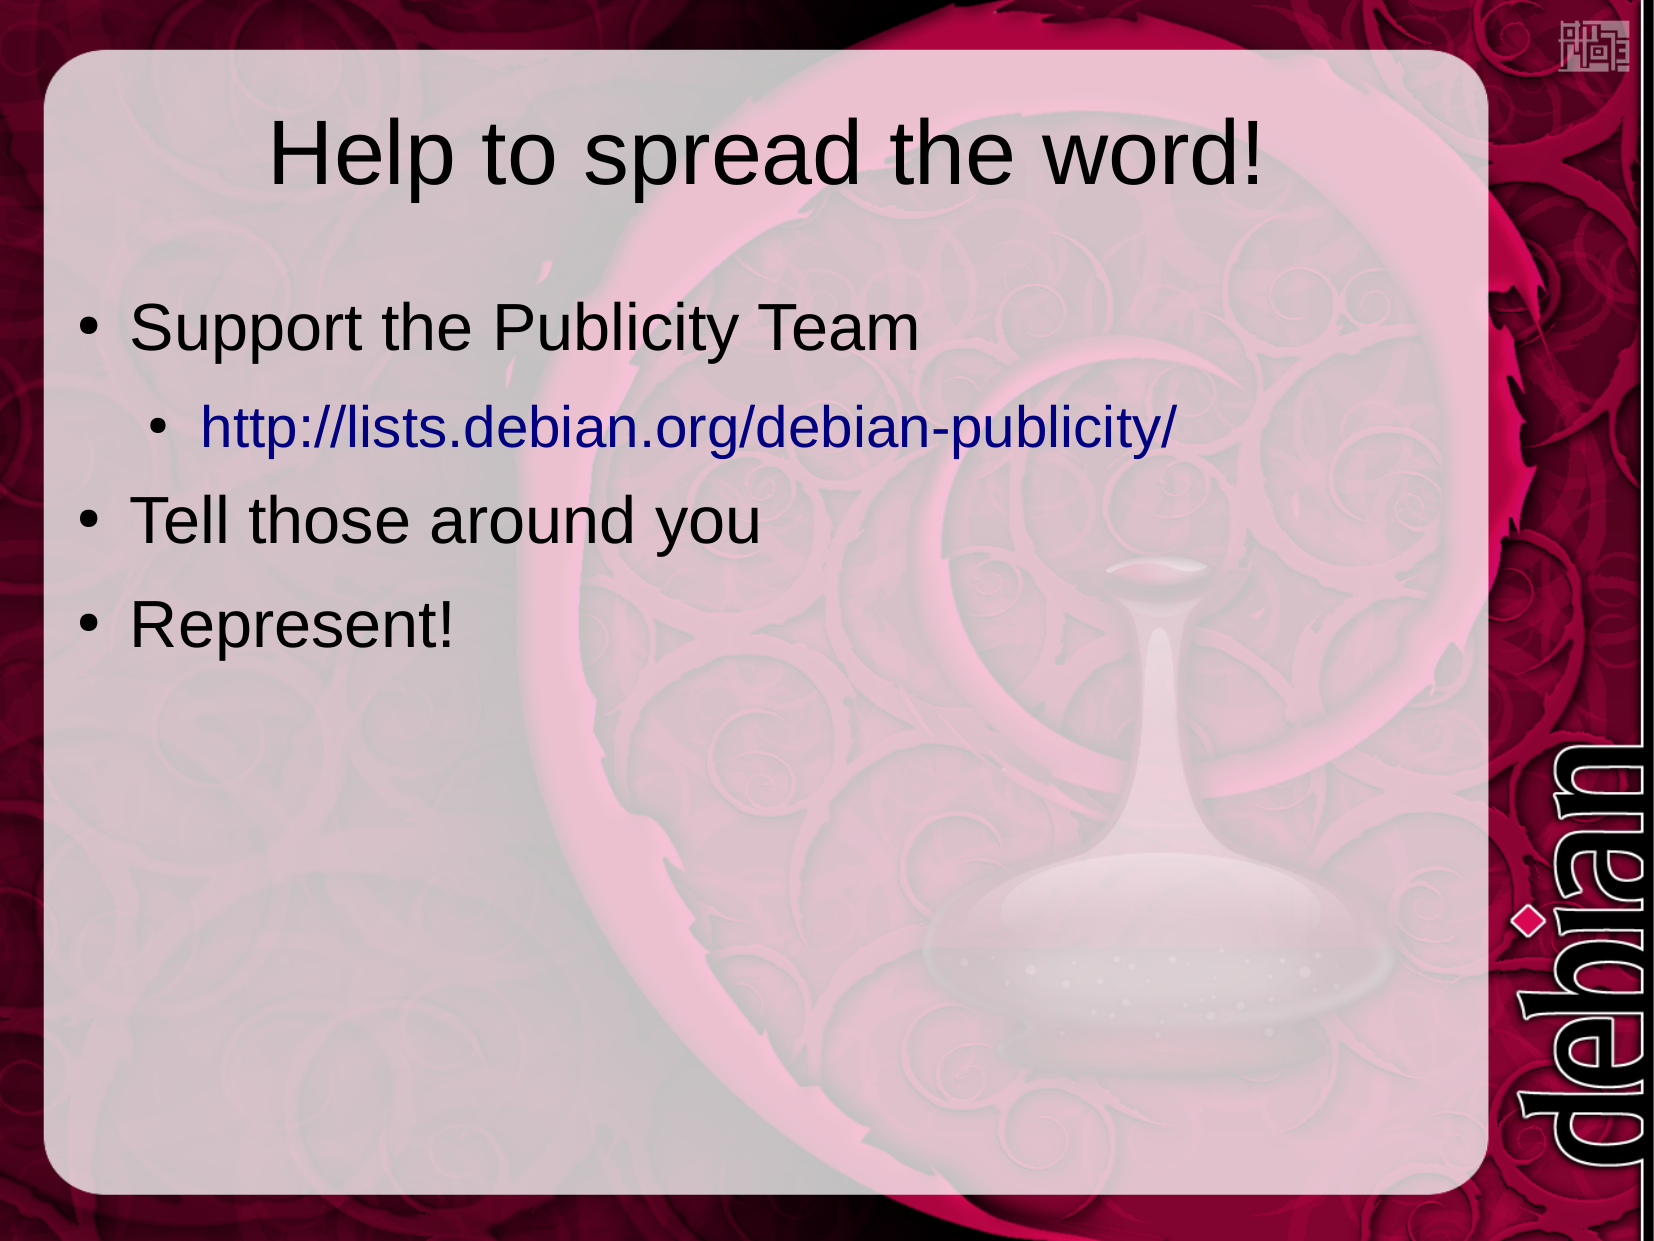

# Help to spread the word!
Support the Publicity Team
http://lists.debian.org/debian-publicity/
Tell those around you
Represent!